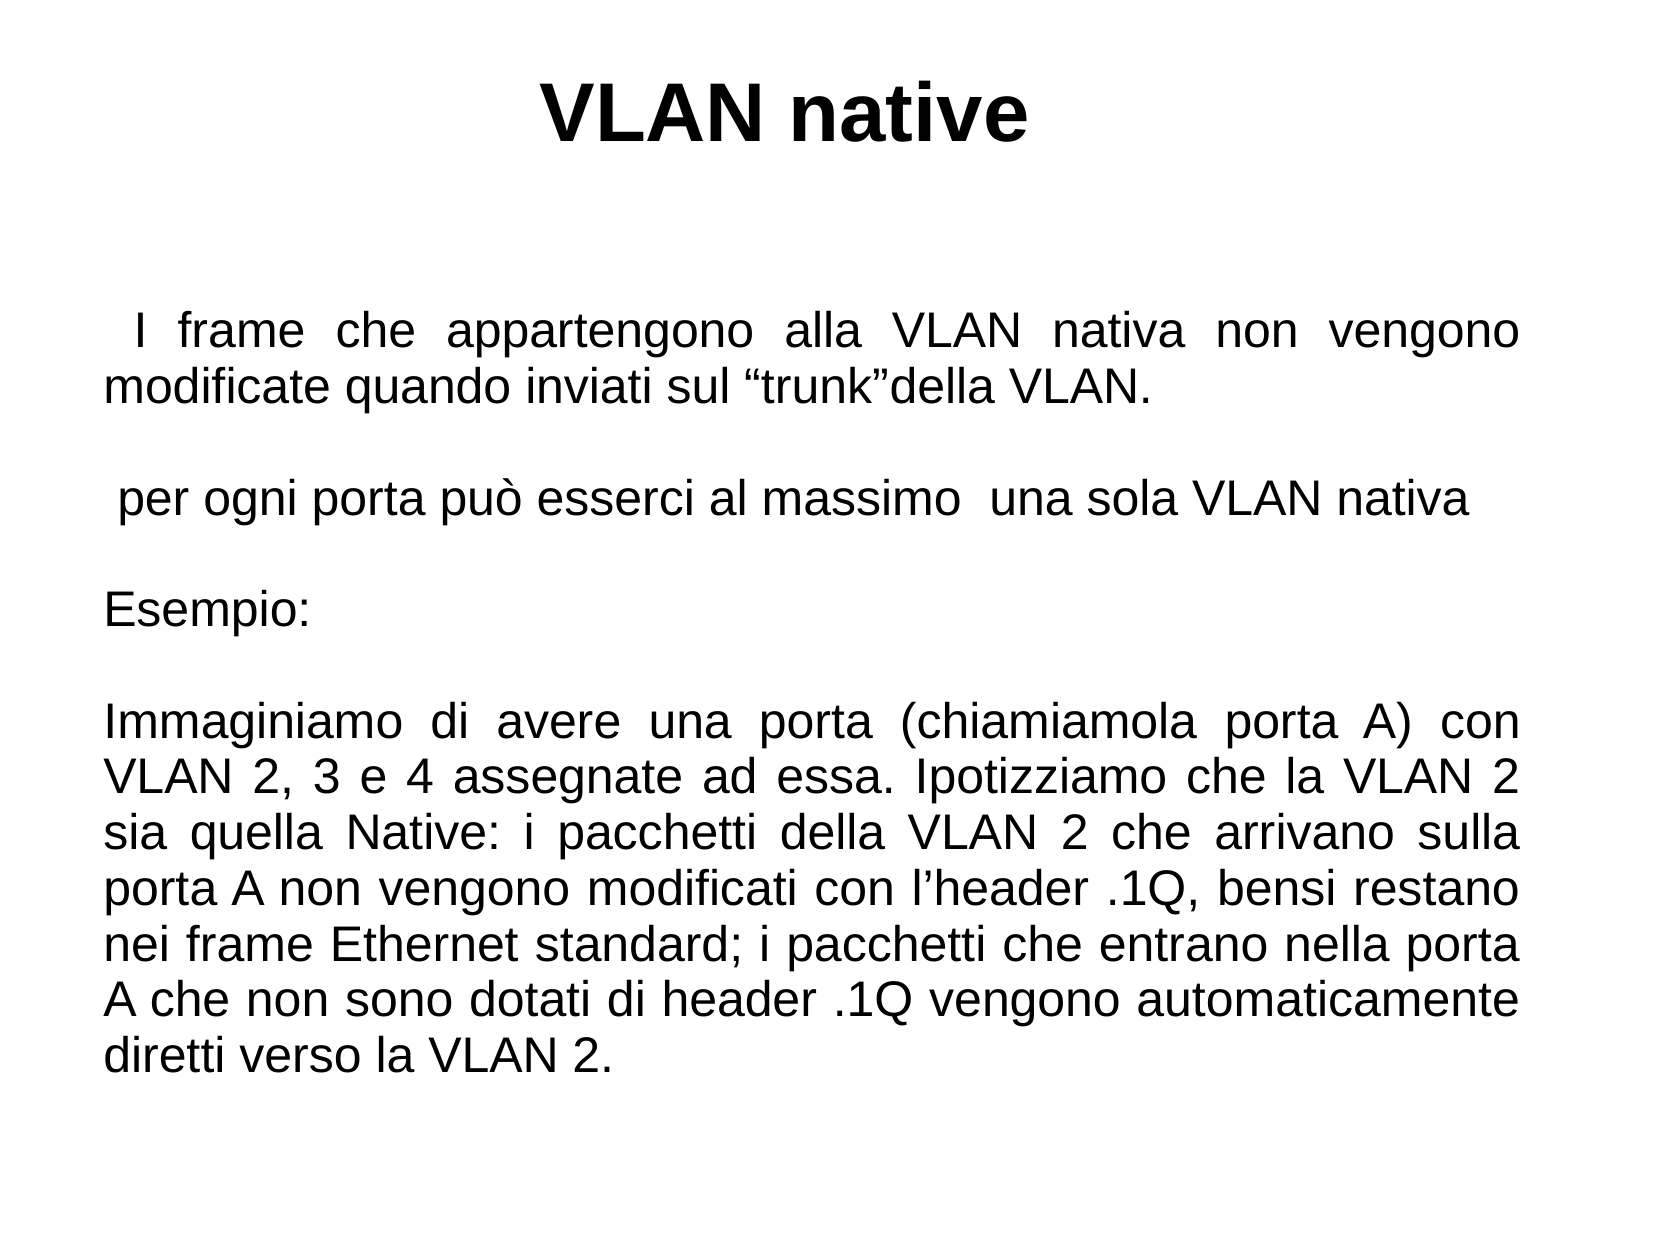

VLAN native
 I frame che appartengono alla VLAN nativa non vengono modificate quando inviati sul “trunk”della VLAN.
 per ogni porta può esserci al massimo una sola VLAN nativa
Esempio:
Immaginiamo di avere una porta (chiamiamola porta A) con VLAN 2, 3 e 4 assegnate ad essa. Ipotizziamo che la VLAN 2 sia quella Native: i pacchetti della VLAN 2 che arrivano sulla porta A non vengono modificati con l’header .1Q, bensi restano nei frame Ethernet standard; i pacchetti che entrano nella porta A che non sono dotati di header .1Q vengono automaticamente diretti verso la VLAN 2.